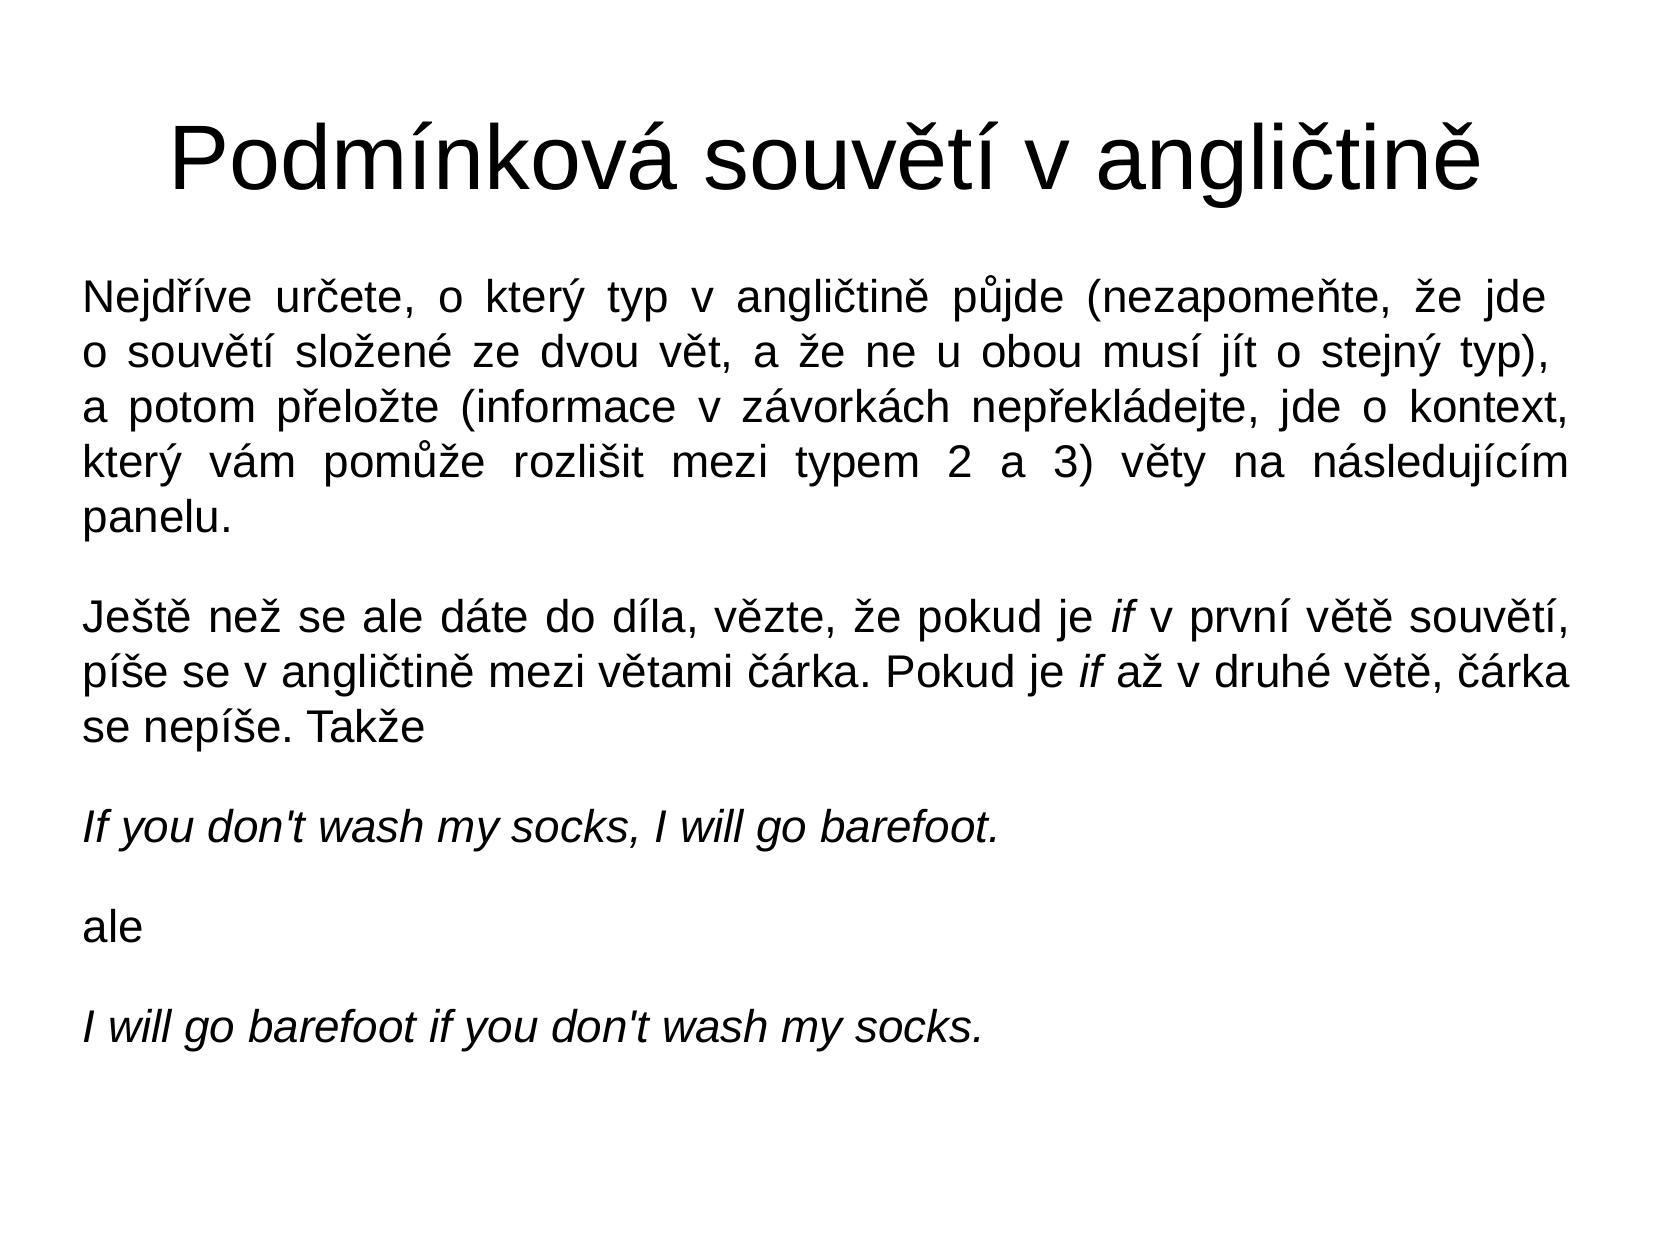

Podmínková souvětí v angličtině
Nejdříve určete, o který typ v angličtině půjde (nezapomeňte, že jde
o souvětí složené ze dvou vět, a že ne u obou musí jít o stejný typ),
a potom přeložte (informace v závorkách nepřekládejte, jde o kontext, který vám pomůže rozlišit mezi typem 2 a 3) věty na následujícím panelu.
Ještě než se ale dáte do díla, vězte, že pokud je if v první větě souvětí, píše se v angličtině mezi větami čárka. Pokud je if až v druhé větě, čárka se nepíše. Takže
If you don't wash my socks, I will go barefoot.
ale
I will go barefoot if you don't wash my socks.